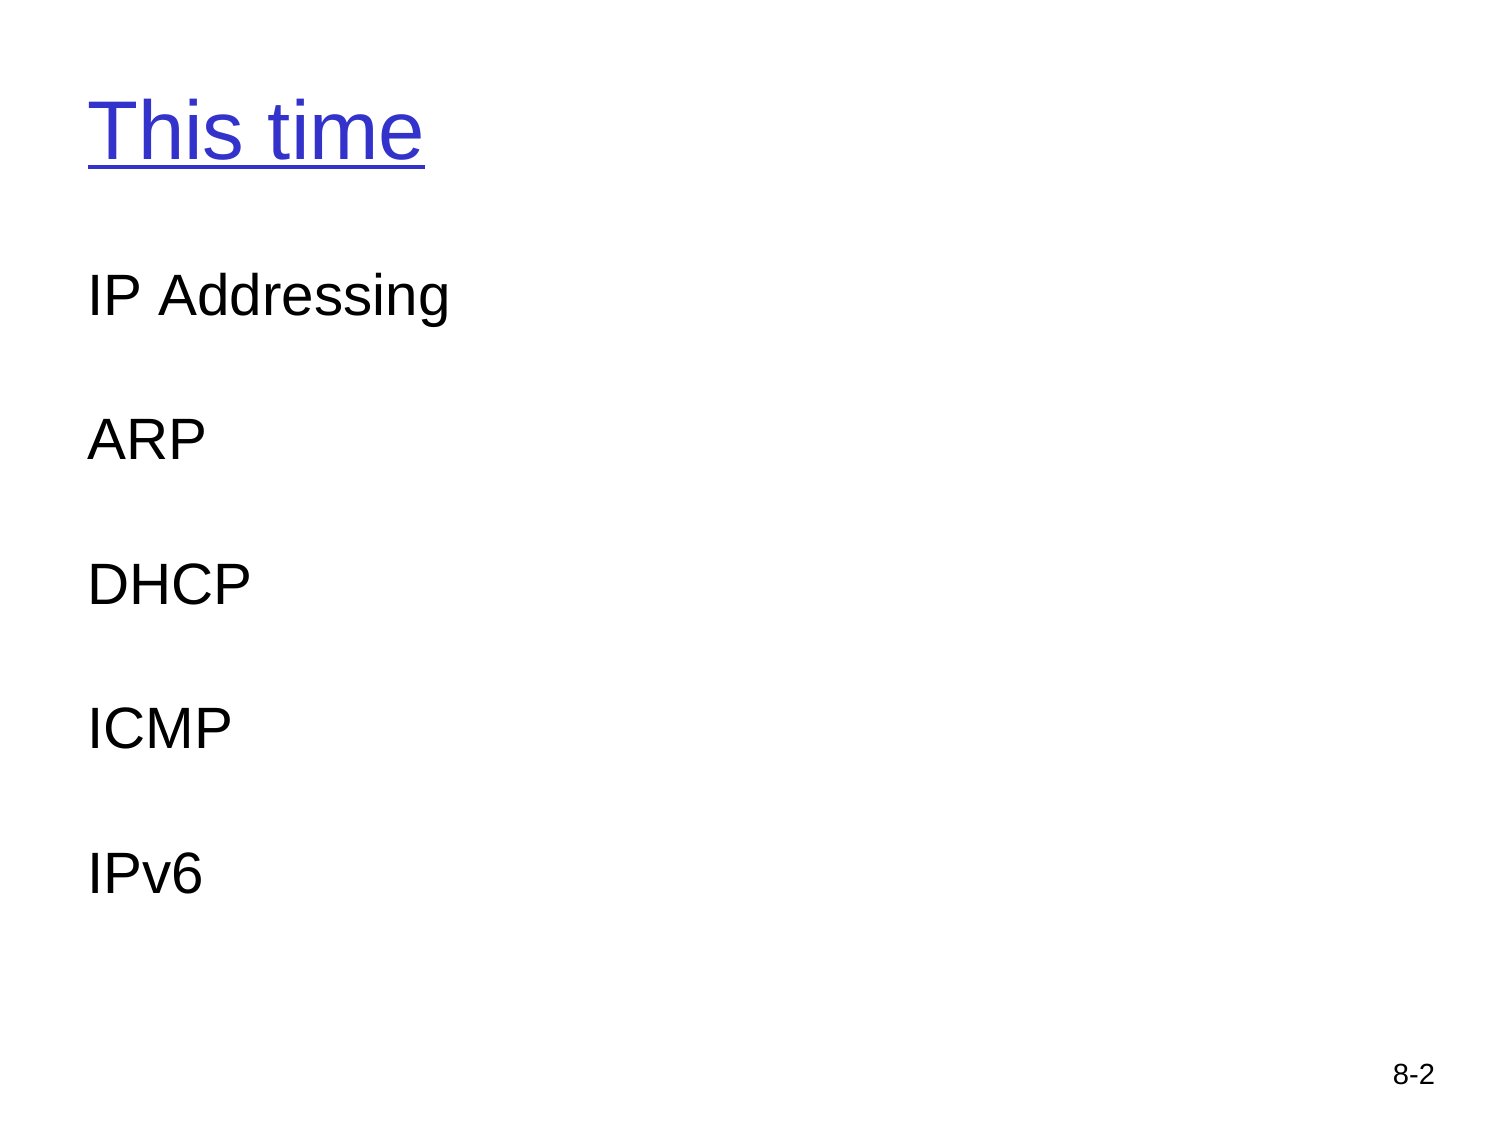

# This time
IP Addressing
ARP
DHCP
ICMP
IPv6
2